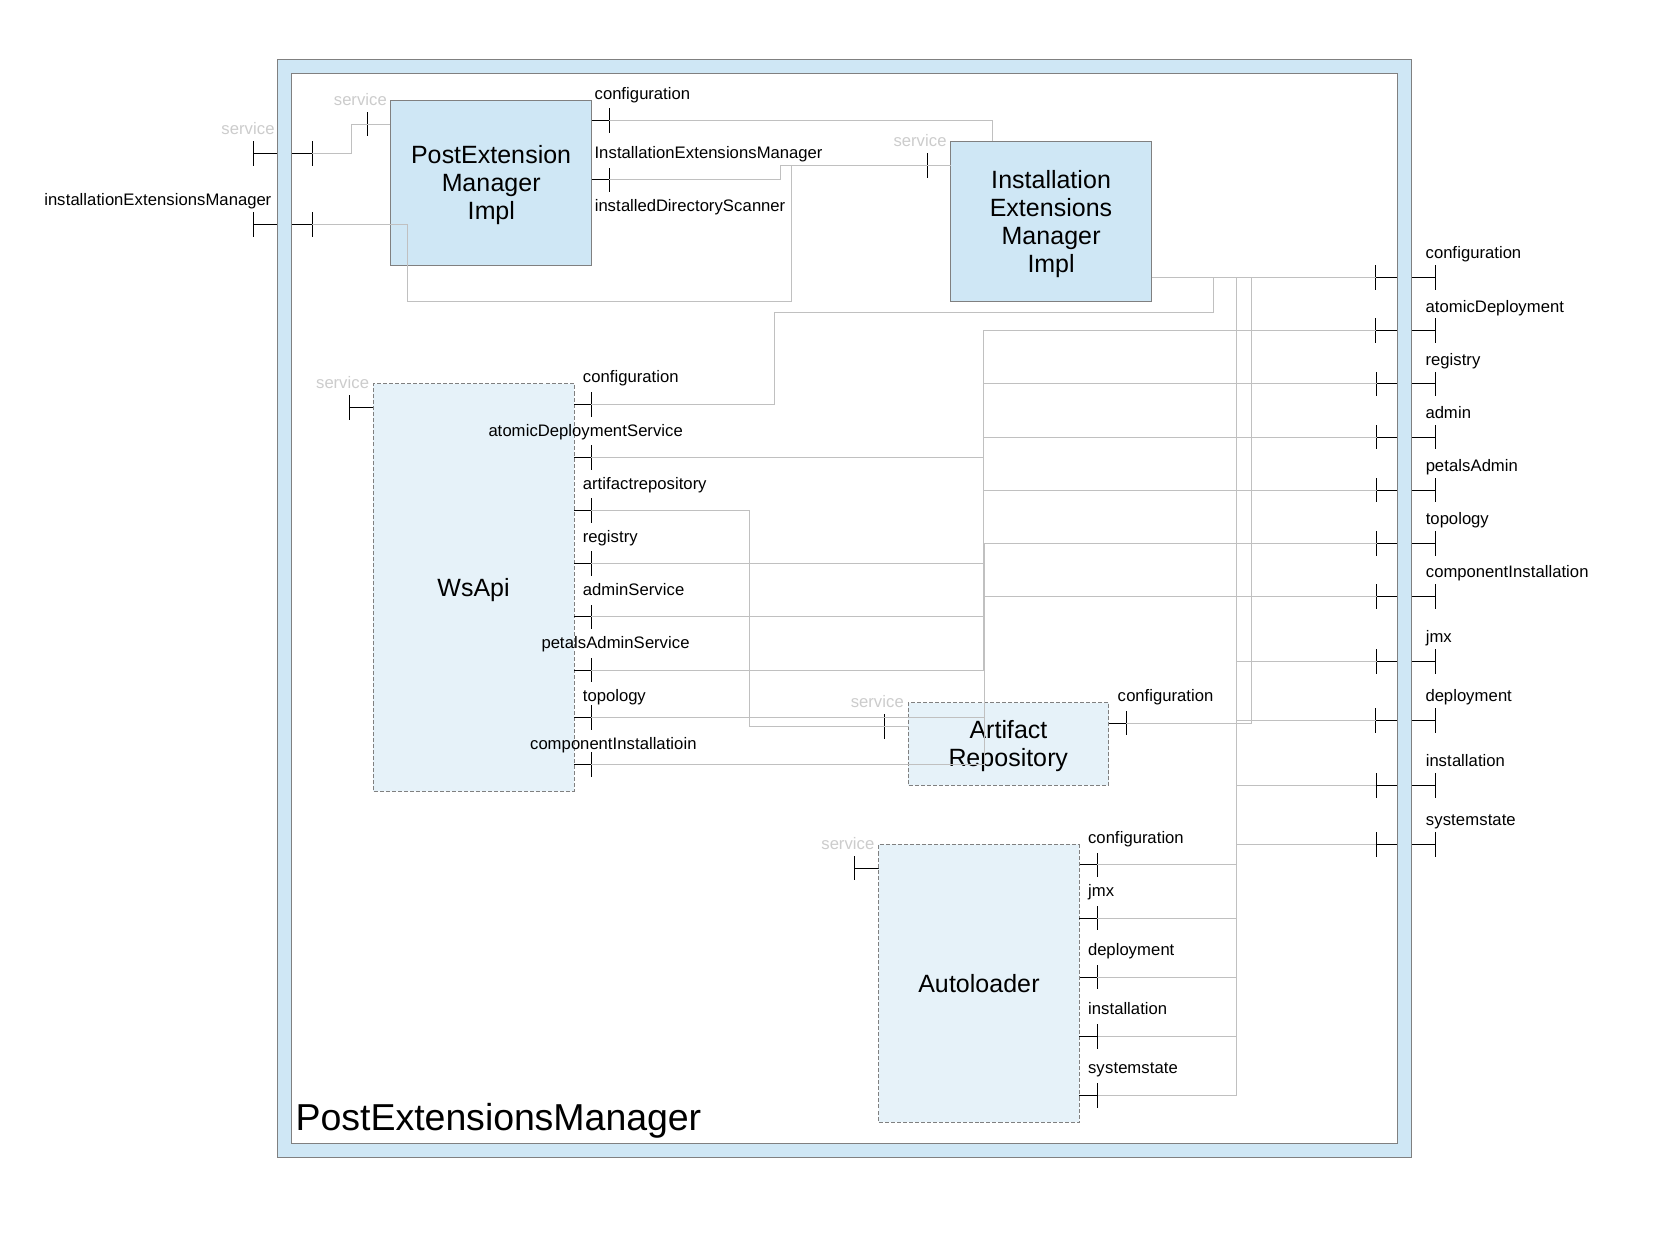

configuration
service
PostExtension
Manager
Impl
service
service
InstallationExtensionsManager
Installation
Extensions
Manager
Impl
installationExtensionsManager
installedDirectoryScanner
configuration
atomicDeployment
registry
configuration
service
WsApi
admin
atomicDeploymentService
petalsAdmin
artifactrepository
topology
registry
componentInstallation
adminService
jmx
petalsAdminService
configuration
topology
deployment
service
Artifact
Repository
componentInstallatioin
installation
systemstate
configuration
service
Autoloader
jmx
deployment
installation
systemstate
PostExtensionsManager